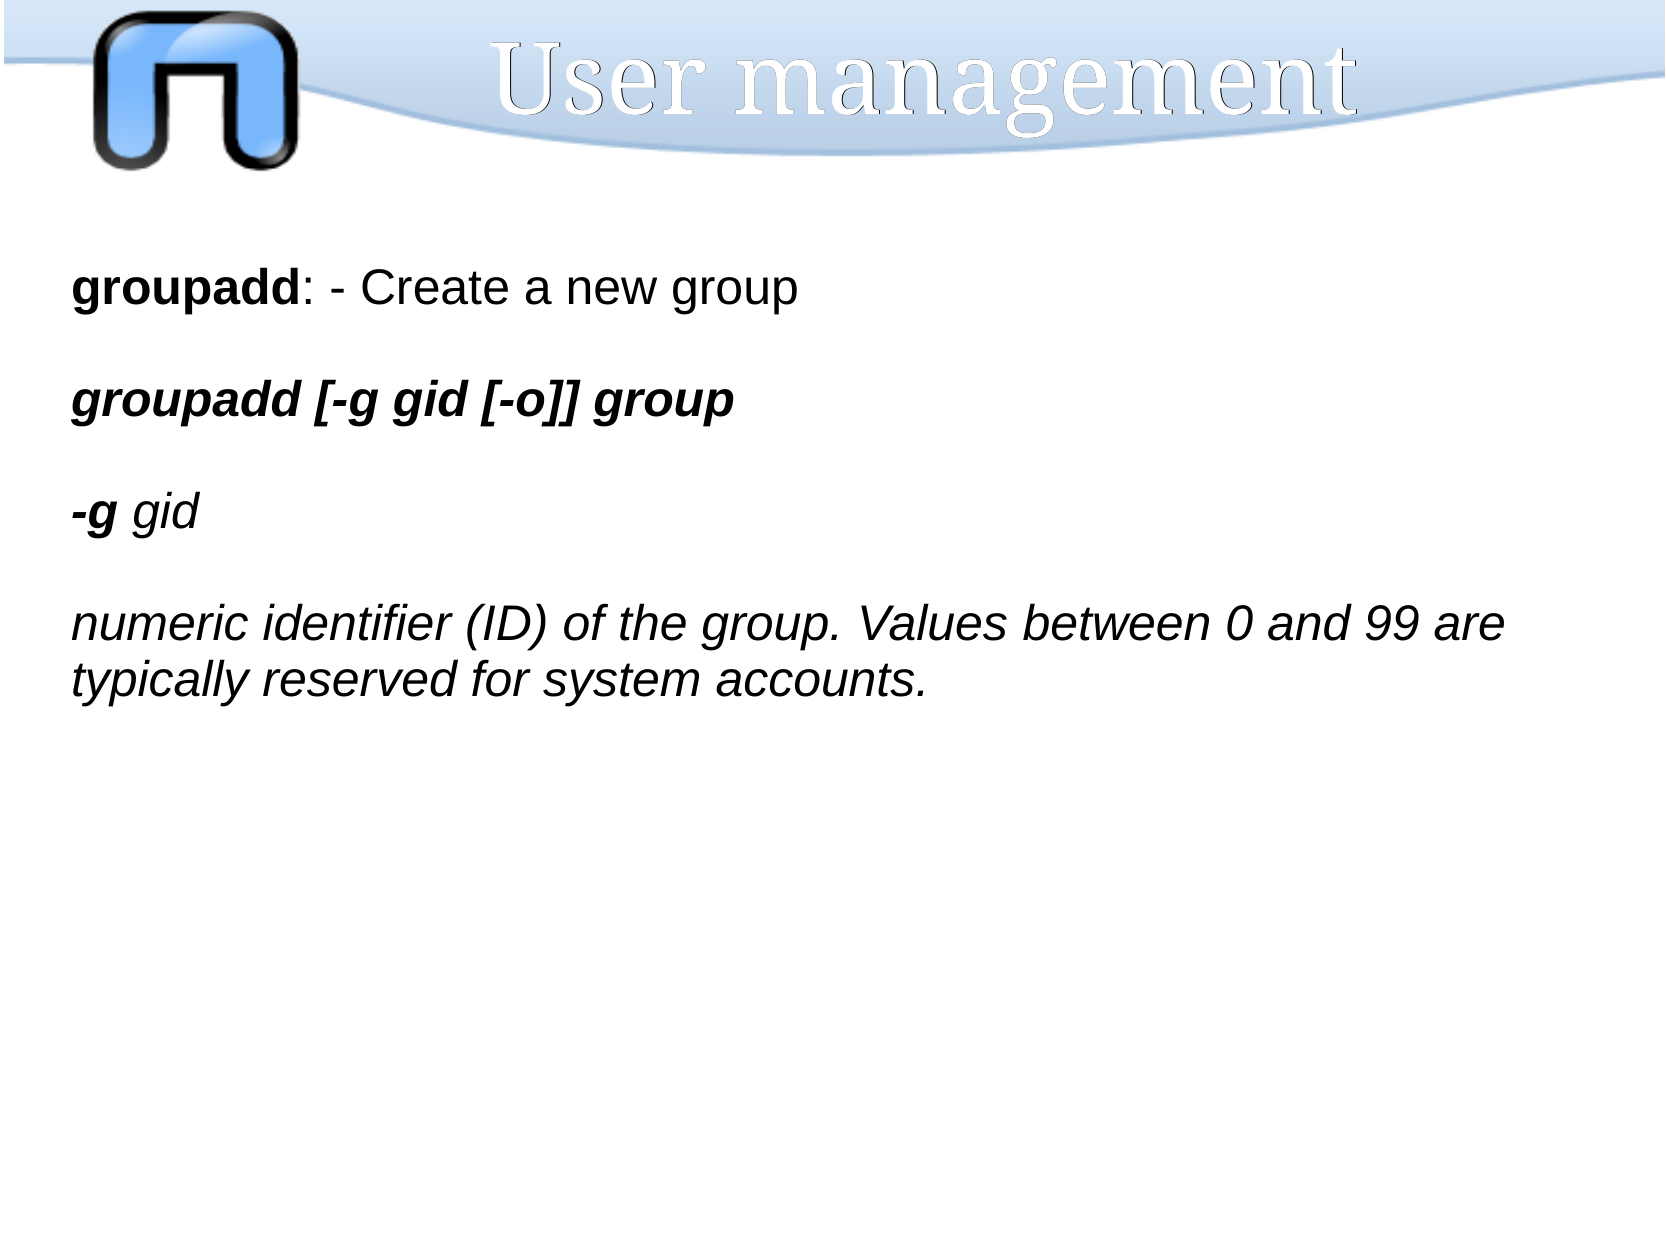

User management
# groupadd: - Create a new group
groupadd [-g gid [-o]] group
-g gid
numeric identifier (ID) of the group. Values ​​between 0 and 99 are typically reserved for system accounts.